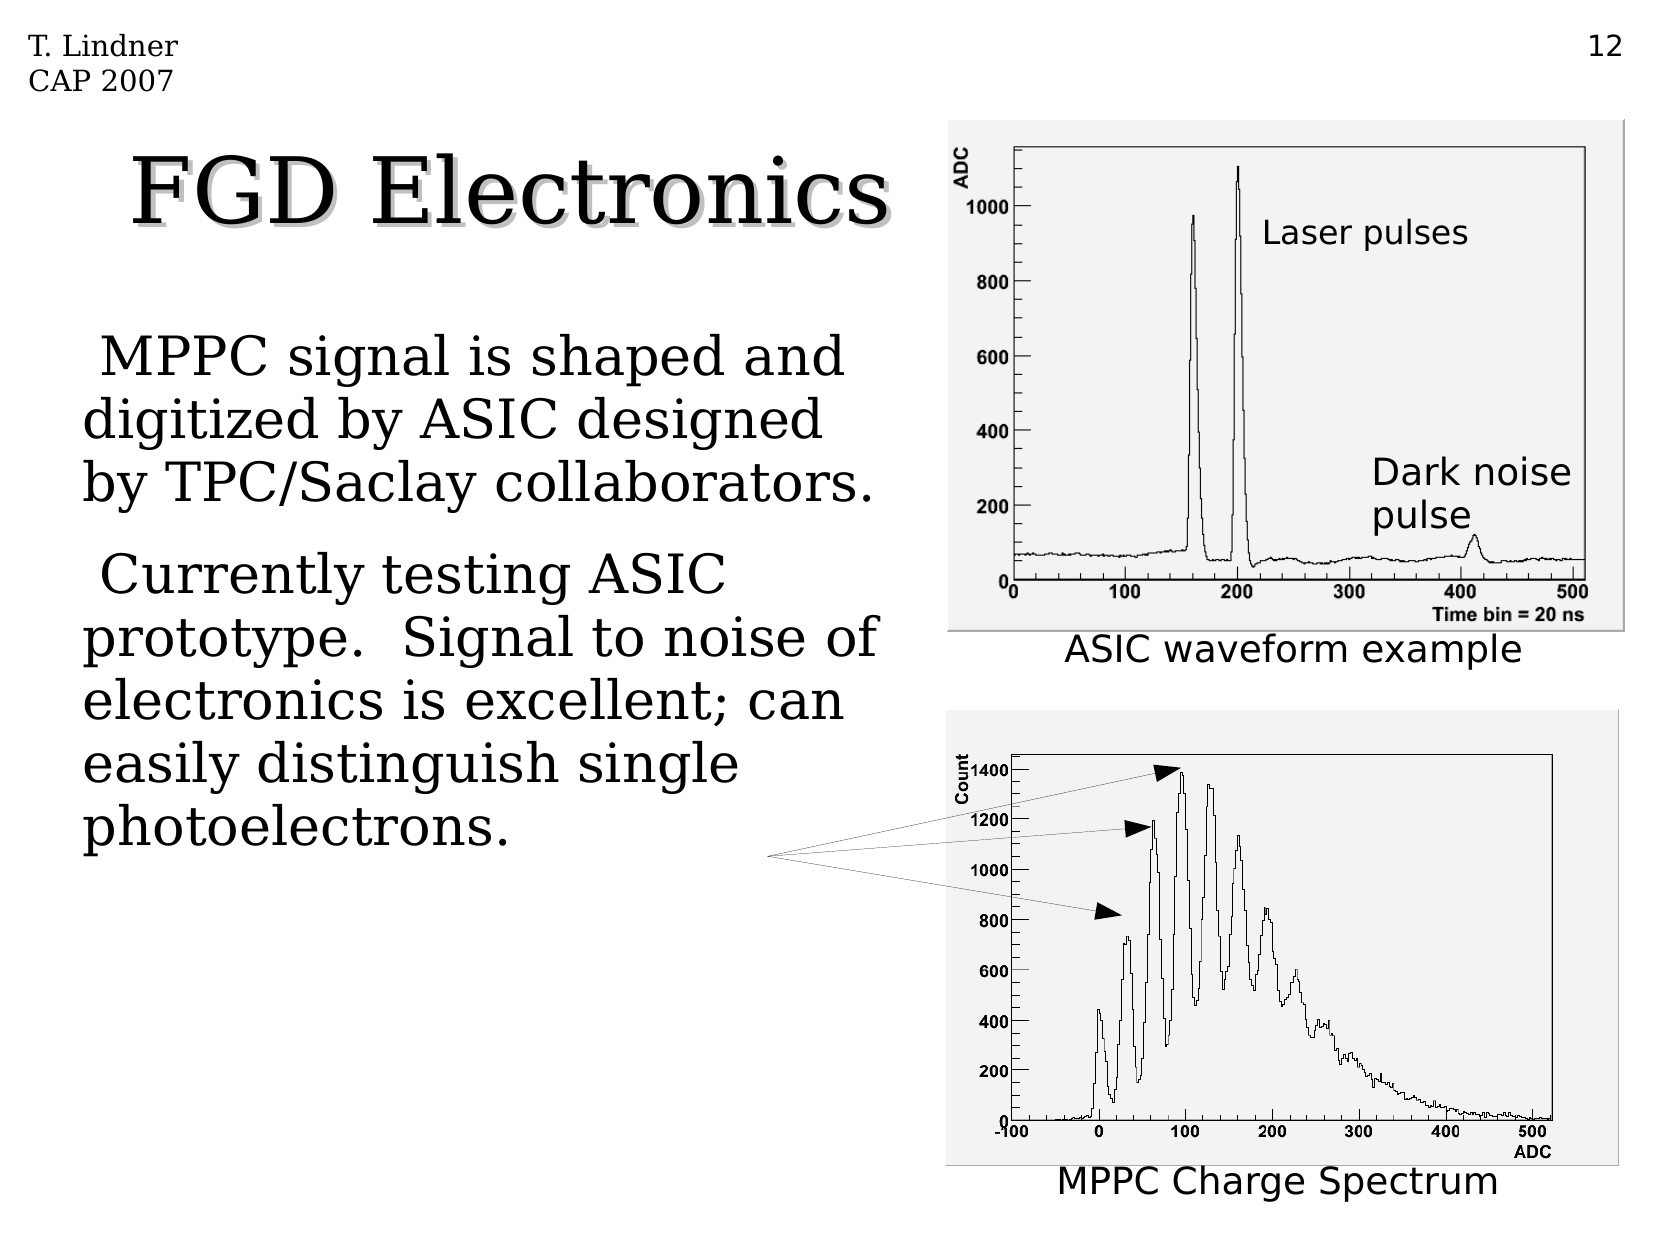

12
# FGD Electronics
Laser pulses
 MPPC signal is shaped and digitized by ASIC designed by TPC/Saclay collaborators.
 Currently testing ASIC prototype. Signal to noise of electronics is excellent; can easily distinguish single photoelectrons.
Dark noise
pulse
ASIC waveform example
MPPC Charge Spectrum